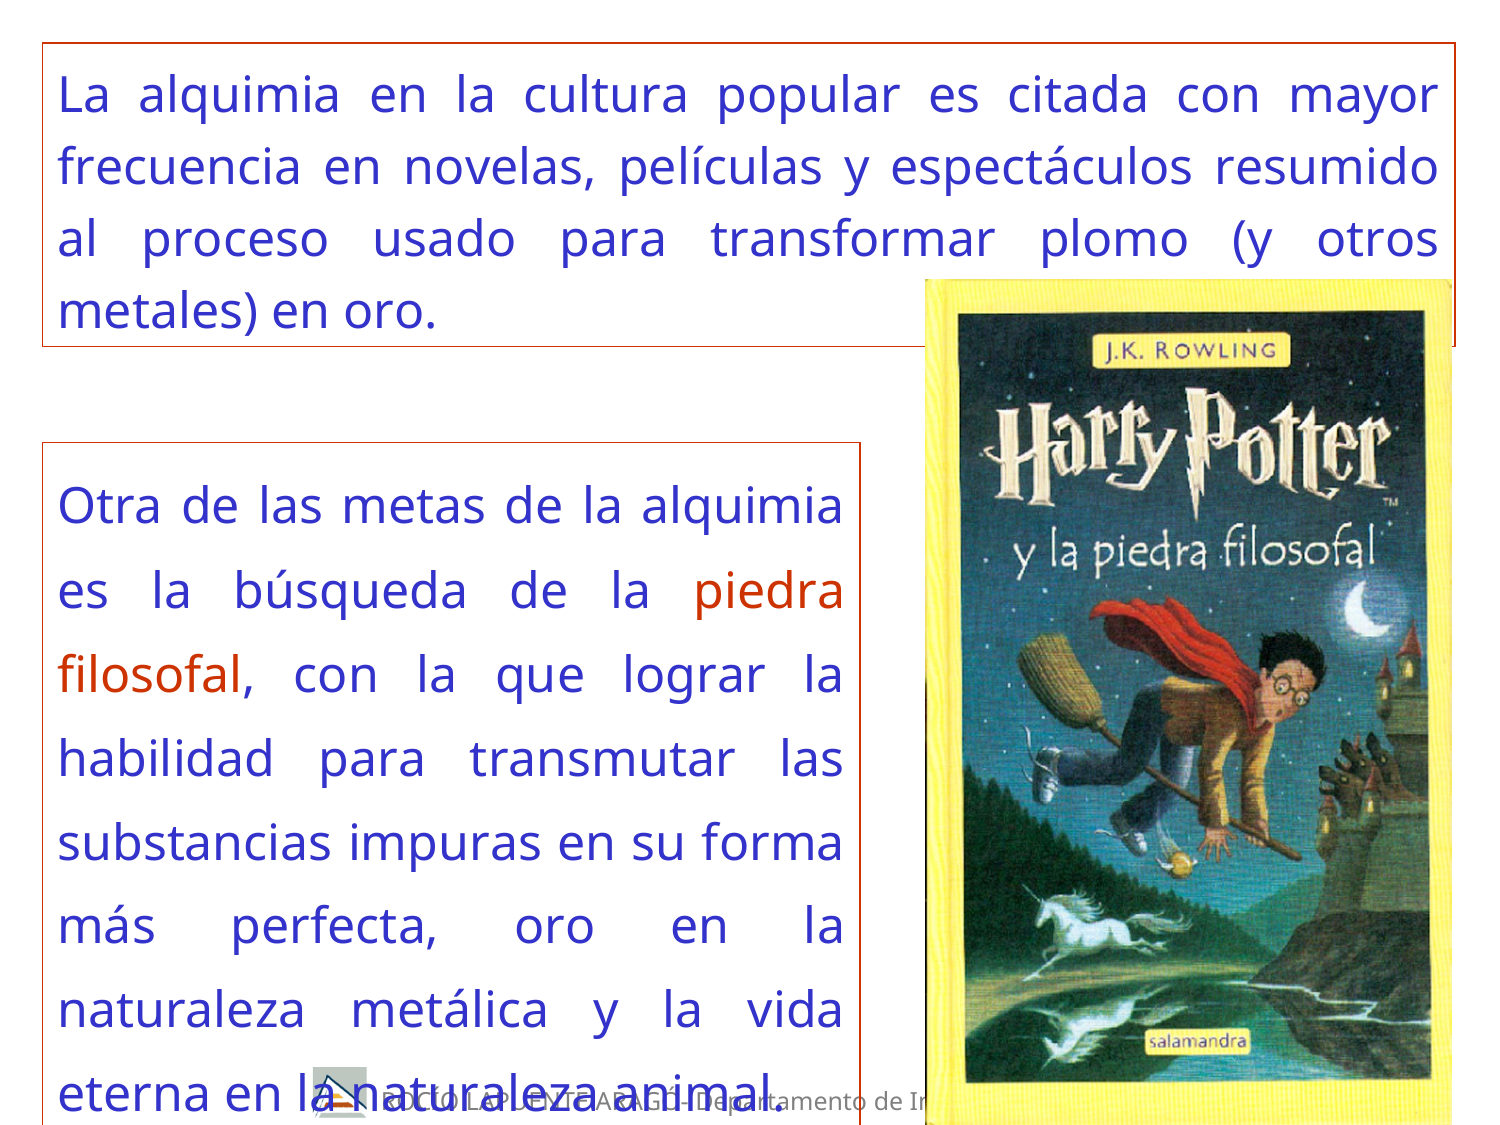

La alquimia en la cultura popular es citada con mayor frecuencia en novelas, películas y espectáculos resumido al proceso usado para transformar plomo (y otros metales) en oro.
Otra de las metas de la alquimia es la búsqueda de la piedra filosofal, con la que lograr la habilidad para transmutar las substancias impuras en su forma más perfecta, oro en la naturaleza metálica y la vida eterna en la naturaleza animal.